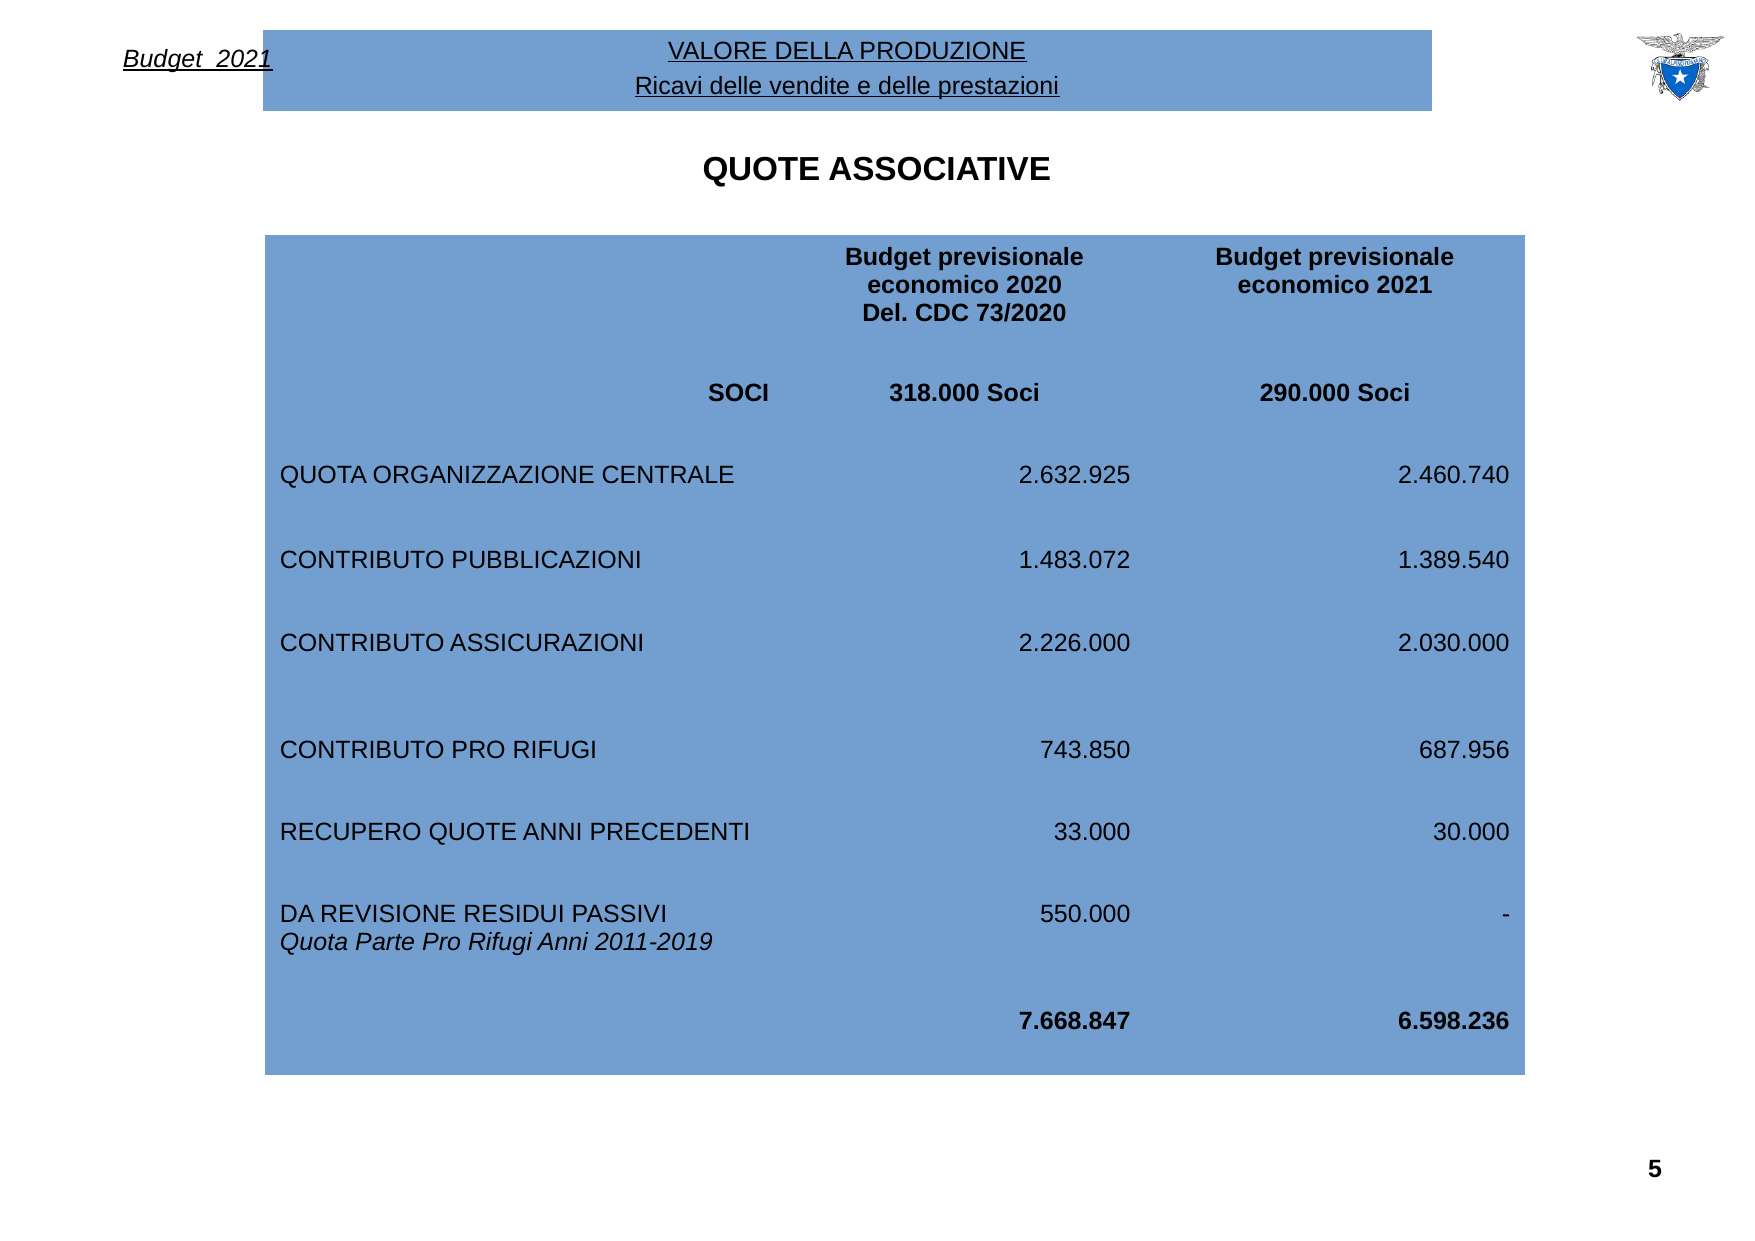

| VALORE DELLA PRODUZIONE Ricavi delle vendite e delle prestazioni |
| --- |
Budget 2021
QUOTE ASSOCIATIVE
| | Budget previsionale economico 2020 Del. CDC 73/2020 | Budget previsionale economico 2021 |
| --- | --- | --- |
| SOCI | 318.000 Soci | 290.000 Soci |
| QUOTA ORGANIZZAZIONE CENTRALE | 2.632.925 | 2.460.740 |
| CONTRIBUTO PUBBLICAZIONI | 1.483.072 | 1.389.540 |
| CONTRIBUTO ASSICURAZIONI | 2.226.000 | 2.030.000 |
| CONTRIBUTO PRO RIFUGI | 743.850 | 687.956 |
| RECUPERO QUOTE ANNI PRECEDENTI | 33.000 | 30.000 |
| DA REVISIONE RESIDUI PASSIVI Quota Parte Pro Rifugi Anni 2011-2019 | 550.000 | - |
| | 7.668.847 | 6.598.236 |
5